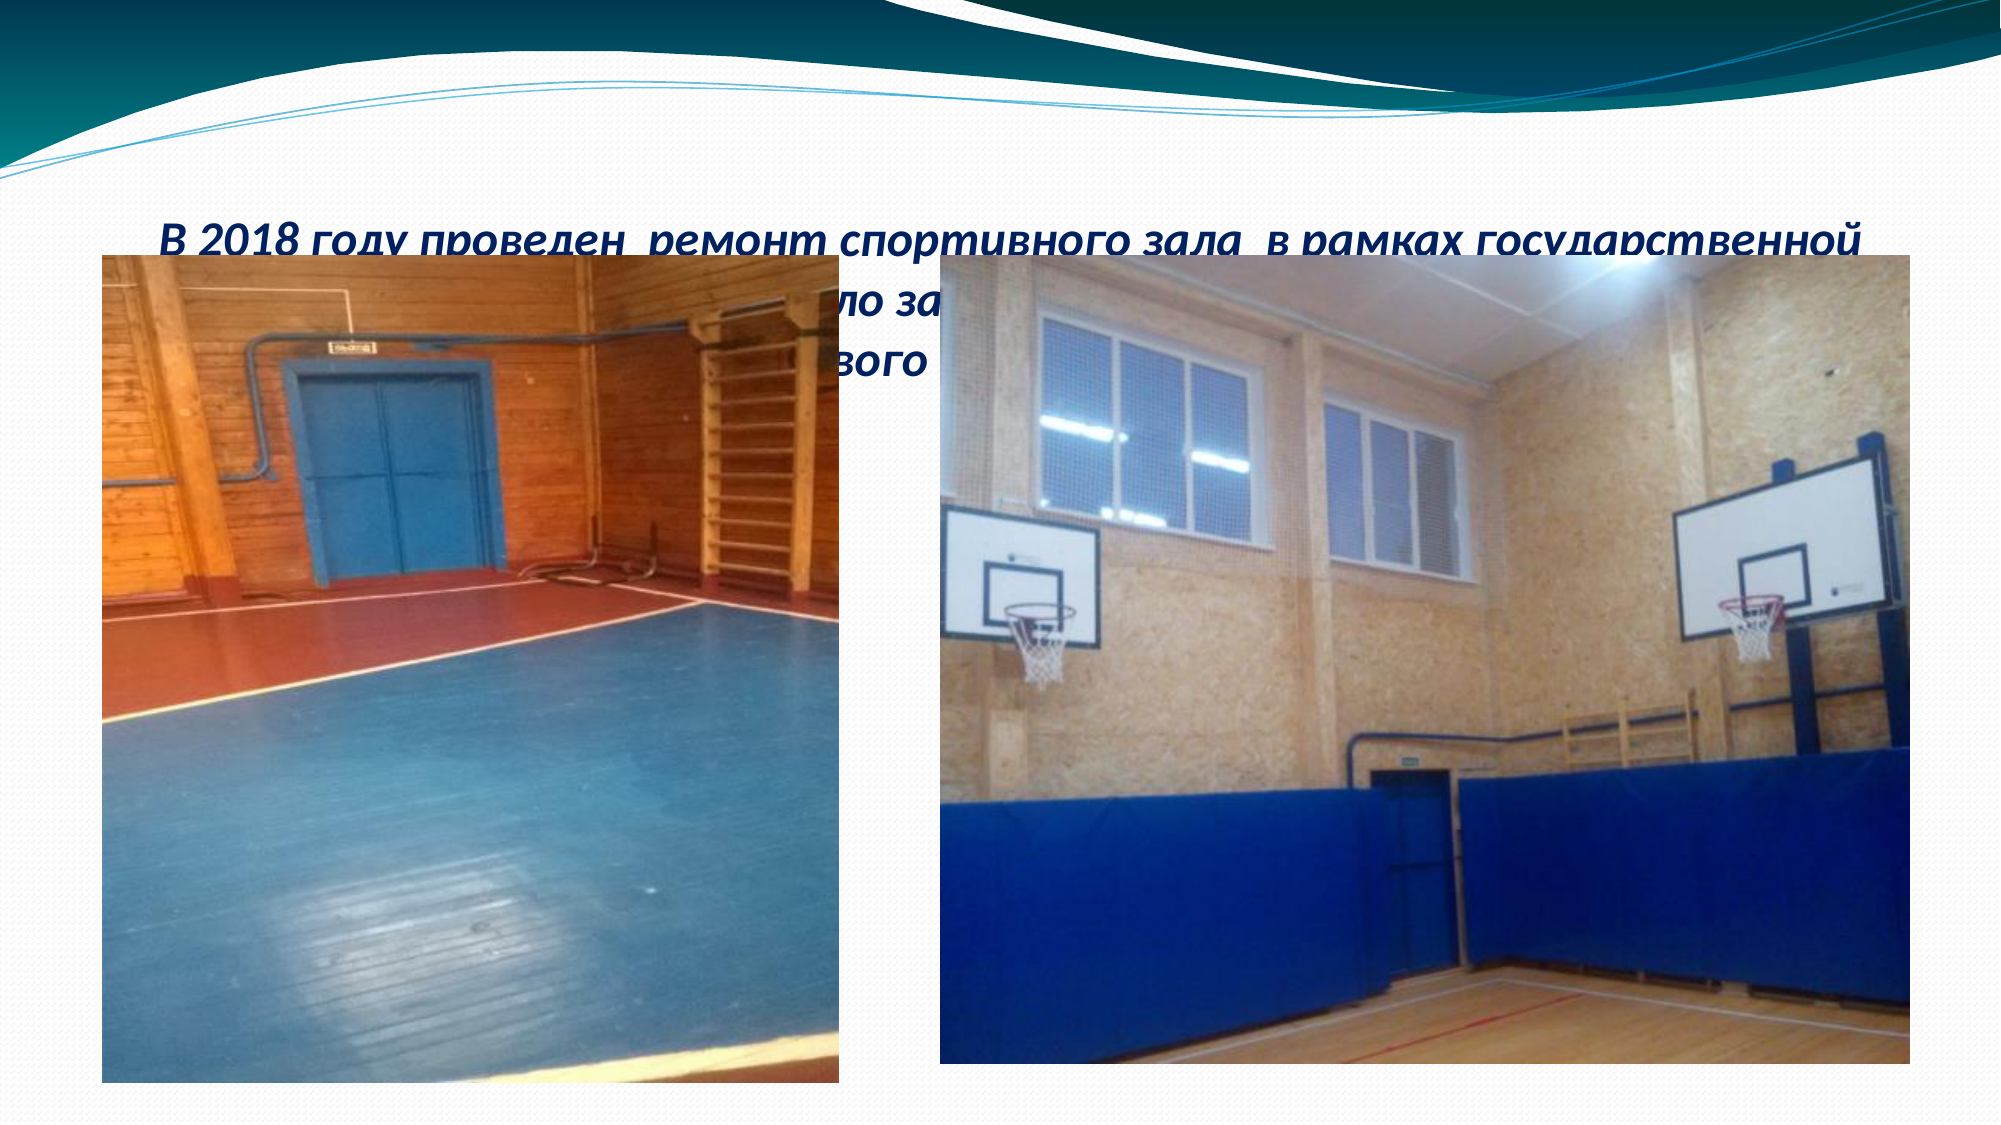

# В 2018 году проведен ремонт спортивного зала в рамках государственной программы, на который было затрачено - 2238742 руб. (в том числе на приобретение нового спортивного оборудования).